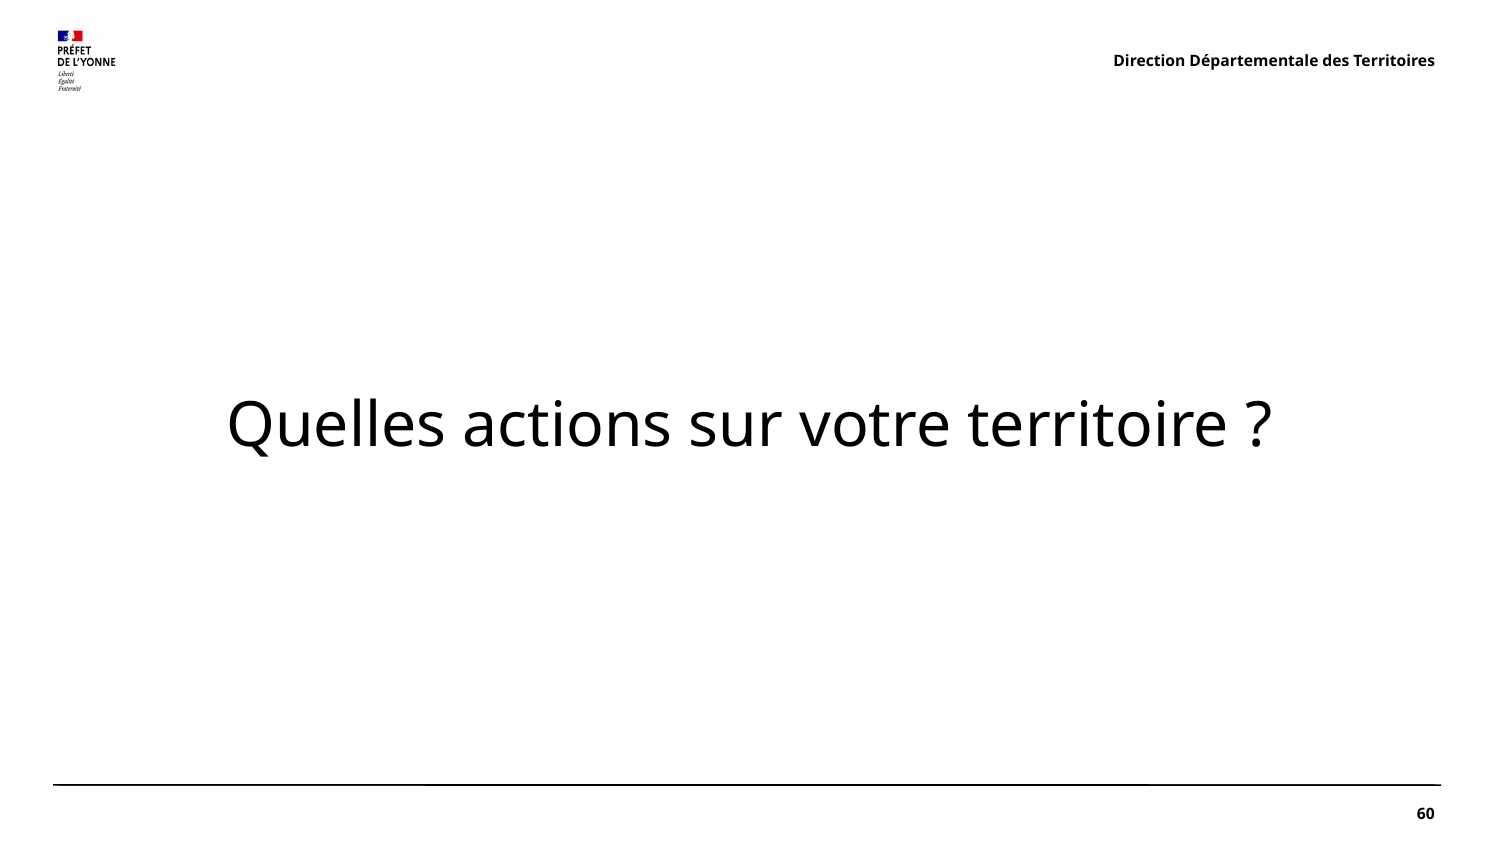

Direction Départementale des Territoires
# Quelles actions sur votre territoire ?
60